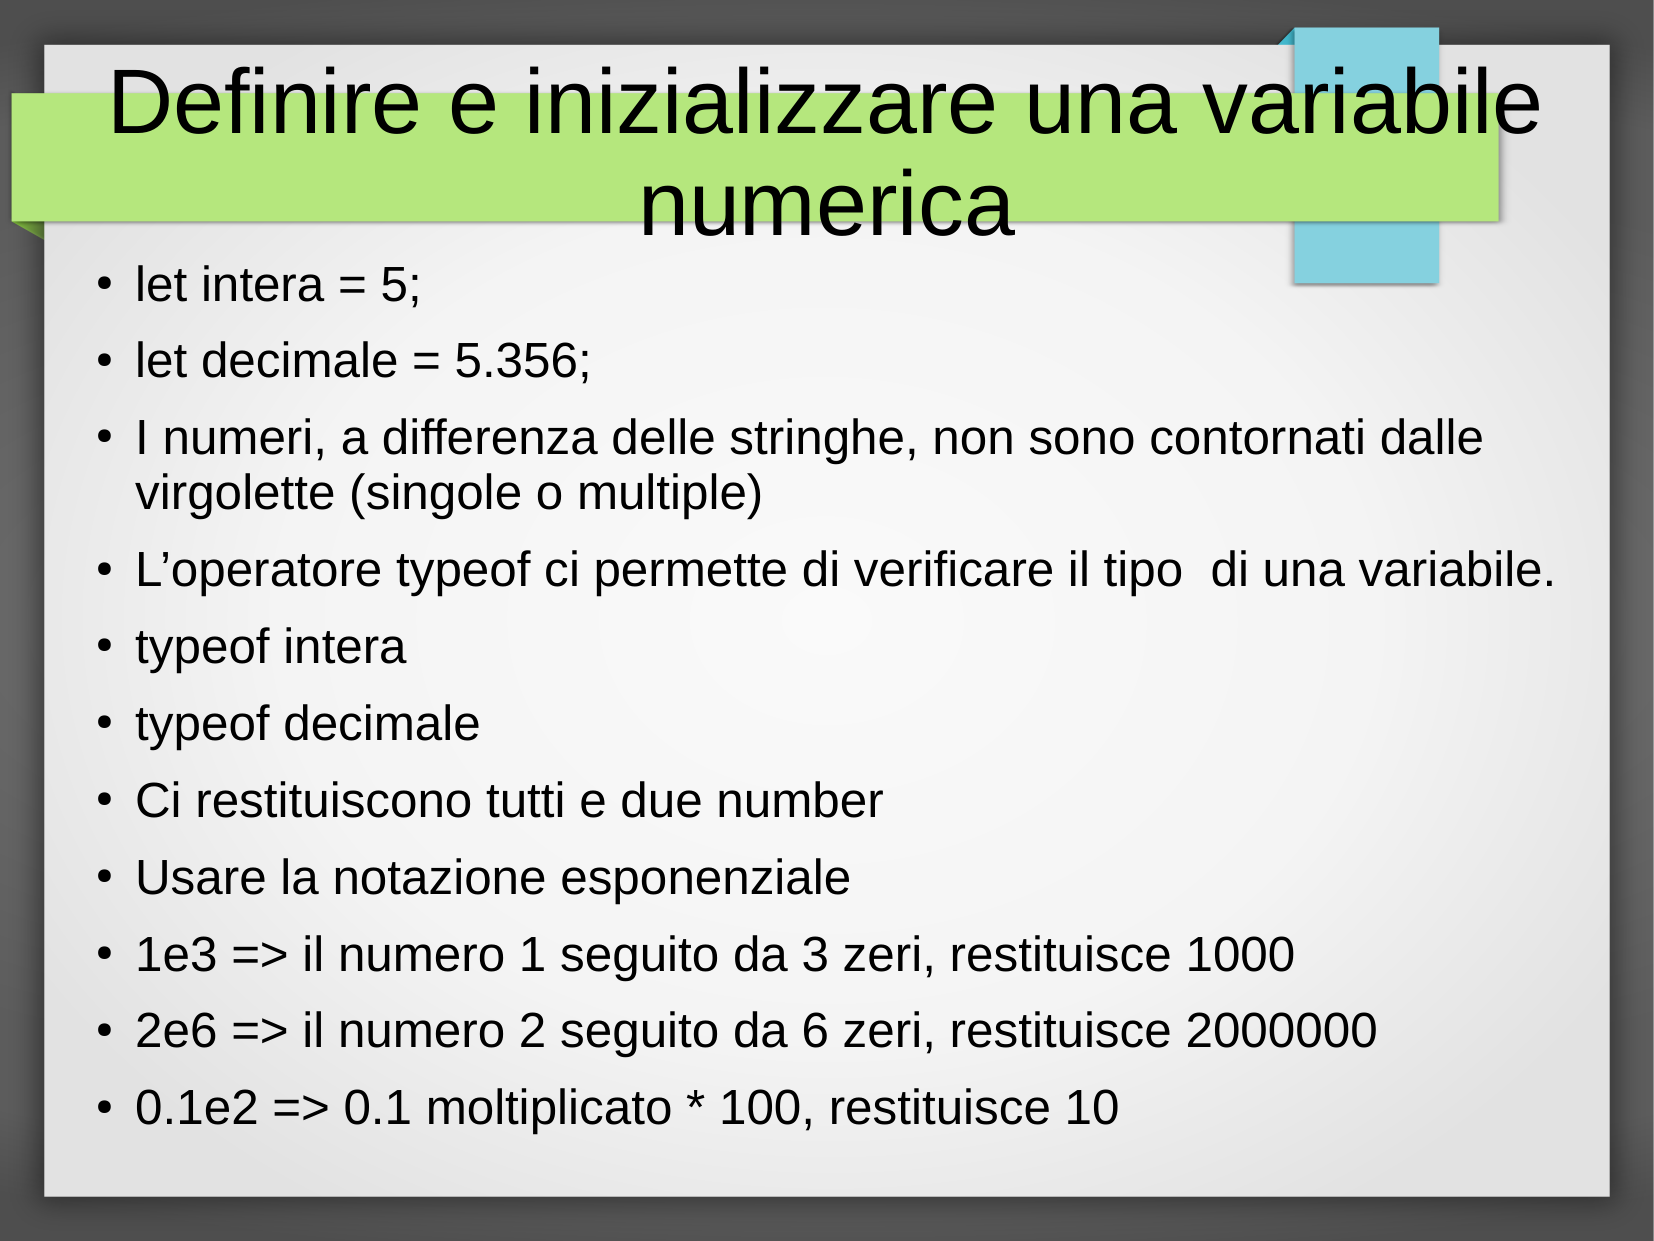

# Definire e inizializzare una variabile numerica
let intera = 5;
let decimale = 5.356;
I numeri, a differenza delle stringhe, non sono contornati dalle virgolette (singole o multiple)
L’operatore typeof ci permette di verificare il tipo di una variabile.
typeof intera
typeof decimale
Ci restituiscono tutti e due number
Usare la notazione esponenziale
1e3 => il numero 1 seguito da 3 zeri, restituisce 1000
2e6 => il numero 2 seguito da 6 zeri, restituisce 2000000
0.1e2 => 0.1 moltiplicato * 100, restituisce 10